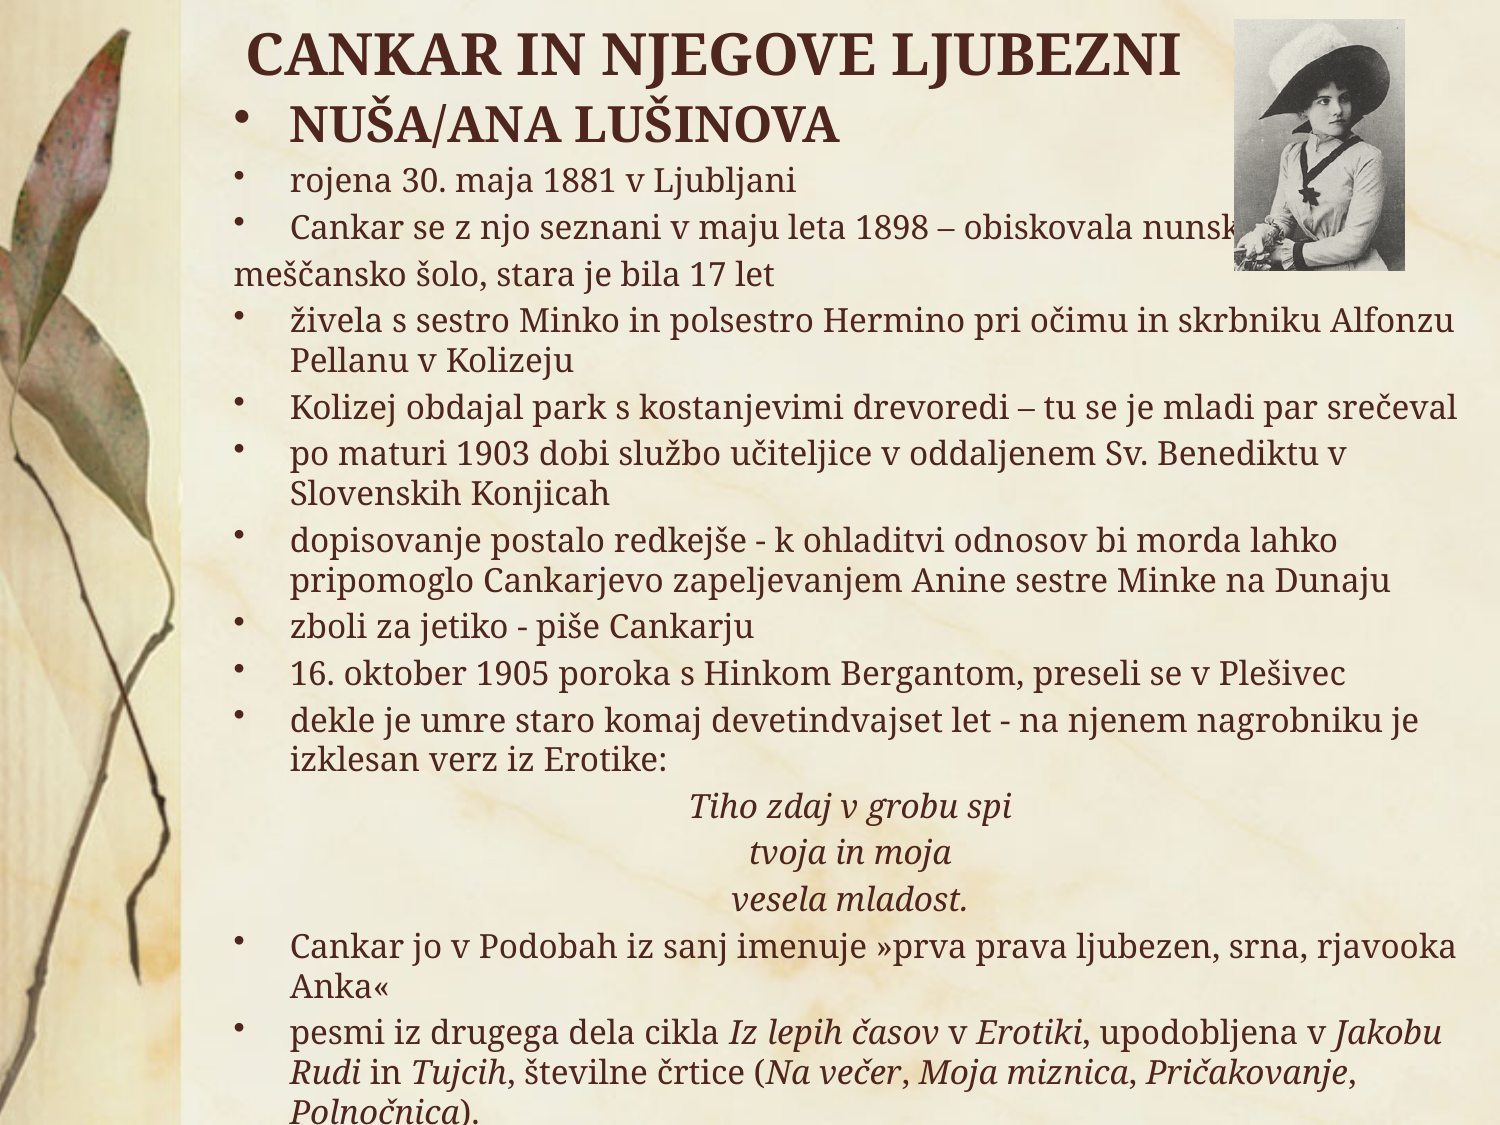

CANKAR IN NJEGOVE LJUBEZNI
# NUŠA/ANA LUŠINOVA
rojena 30. maja 1881 v Ljubljani
Cankar se z njo seznani v maju leta 1898 – obiskovala nunsko
meščansko šolo, stara je bila 17 let
živela s sestro Minko in polsestro Hermino pri očimu in skrbniku Alfonzu Pellanu v Kolizeju
Kolizej obdajal park s kostanjevimi drevoredi – tu se je mladi par srečeval
po maturi 1903 dobi službo učiteljice v oddaljenem Sv. Benediktu v Slovenskih Konjicah
dopisovanje postalo redkejše - k ohladitvi odnosov bi morda lahko pripomoglo Cankarjevo zapeljevanjem Anine sestre Minke na Dunaju
zboli za jetiko - piše Cankarju
16. oktober 1905 poroka s Hinkom Bergantom, preseli se v Plešivec
dekle je umre staro komaj devetindvajset let - na njenem nagrobniku je izklesan verz iz Erotike:
Tiho zdaj v grobu spi
tvoja in moja
vesela mladost.
Cankar jo v Podobah iz sanj imenuje »prva prava ljubezen, srna, rjavooka Anka«
pesmi iz drugega dela cikla Iz lepih časov v Erotiki, upodobljena v Jakobu Rudi in Tujcih, številne črtice (Na večer, Moja miznica, Pričakovanje, Polnočnica).